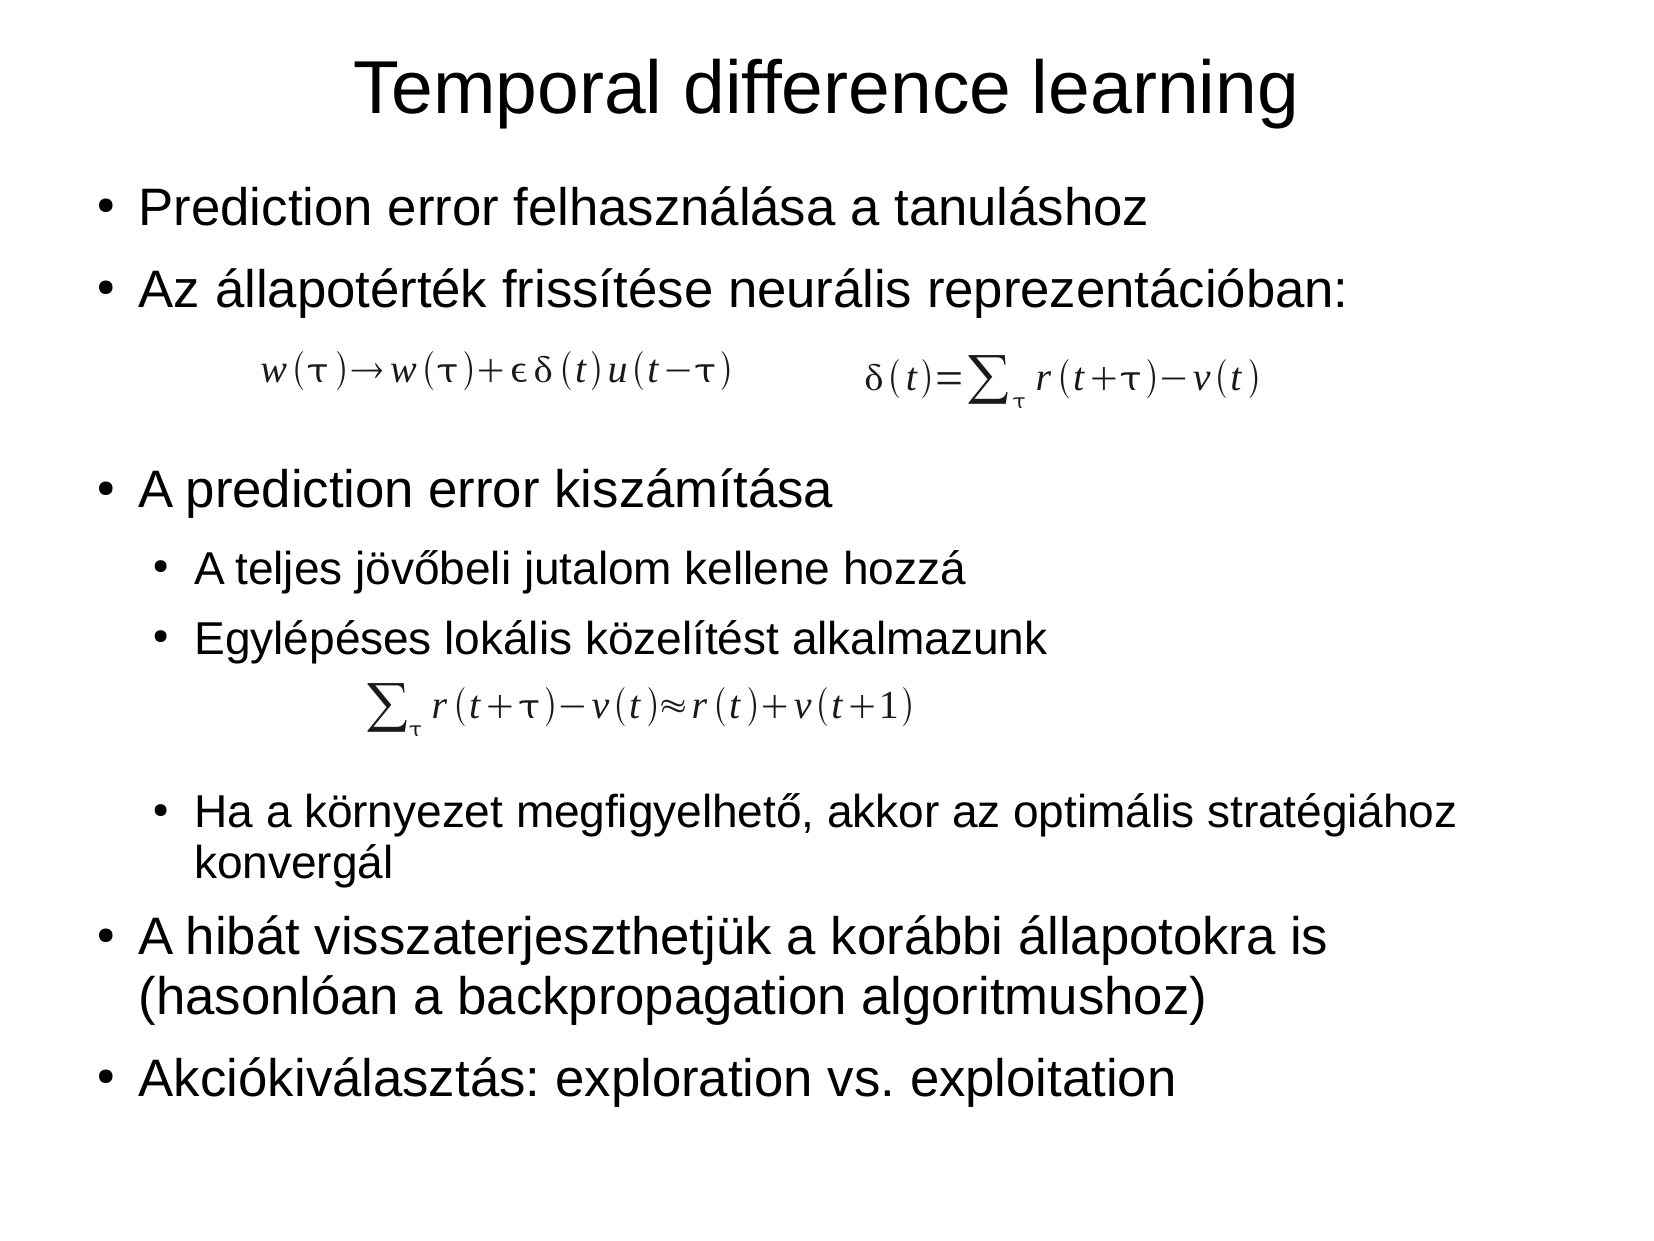

# Temporal difference learning
Prediction error felhasználása a tanuláshoz
Az állapotérték frissítése neurális reprezentációban:
A prediction error kiszámítása
A teljes jövőbeli jutalom kellene hozzá
Egylépéses lokális közelítést alkalmazunk
Ha a környezet megfigyelhető, akkor az optimális stratégiához konvergál
A hibát visszaterjeszthetjük a korábbi állapotokra is (hasonlóan a backpropagation algoritmushoz)
Akciókiválasztás: exploration vs. exploitation